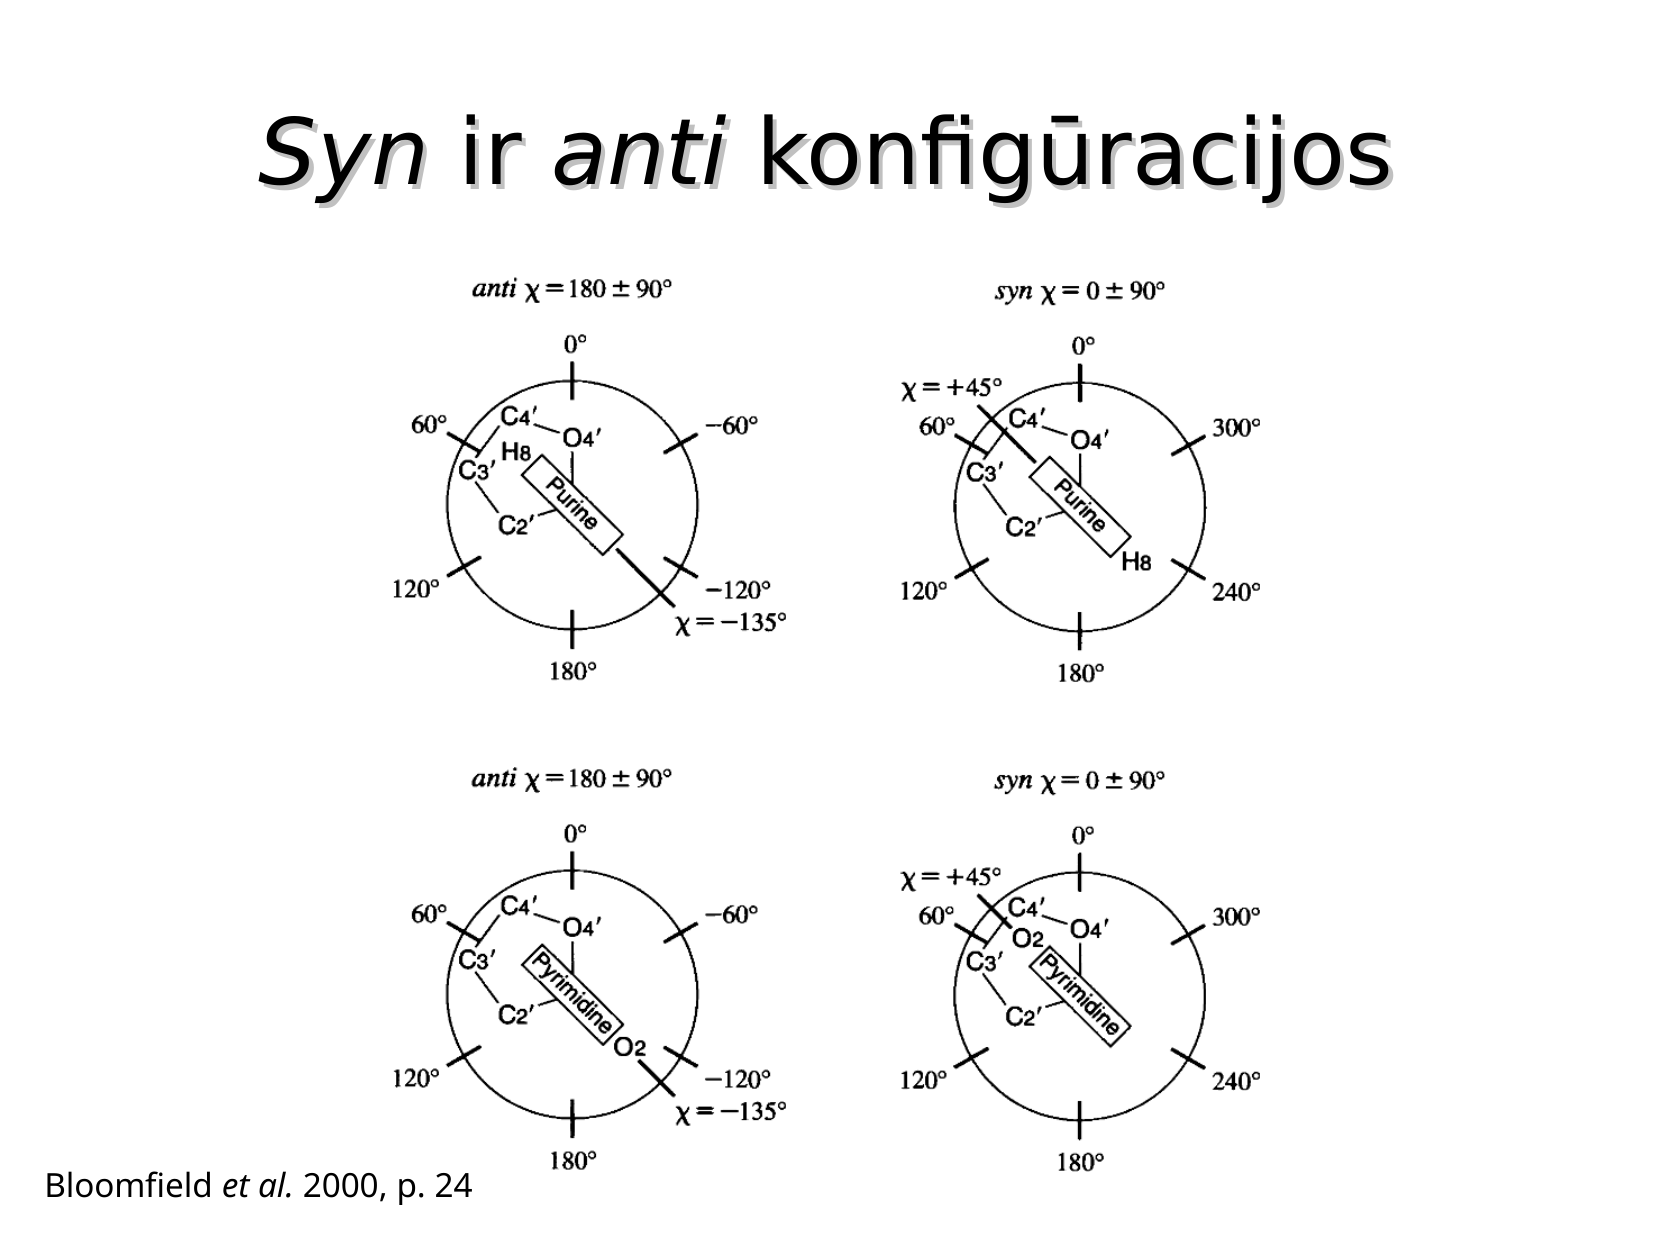

# Syn ir anti konfigūracijos
Bloomfield et al. 2000, p. 24